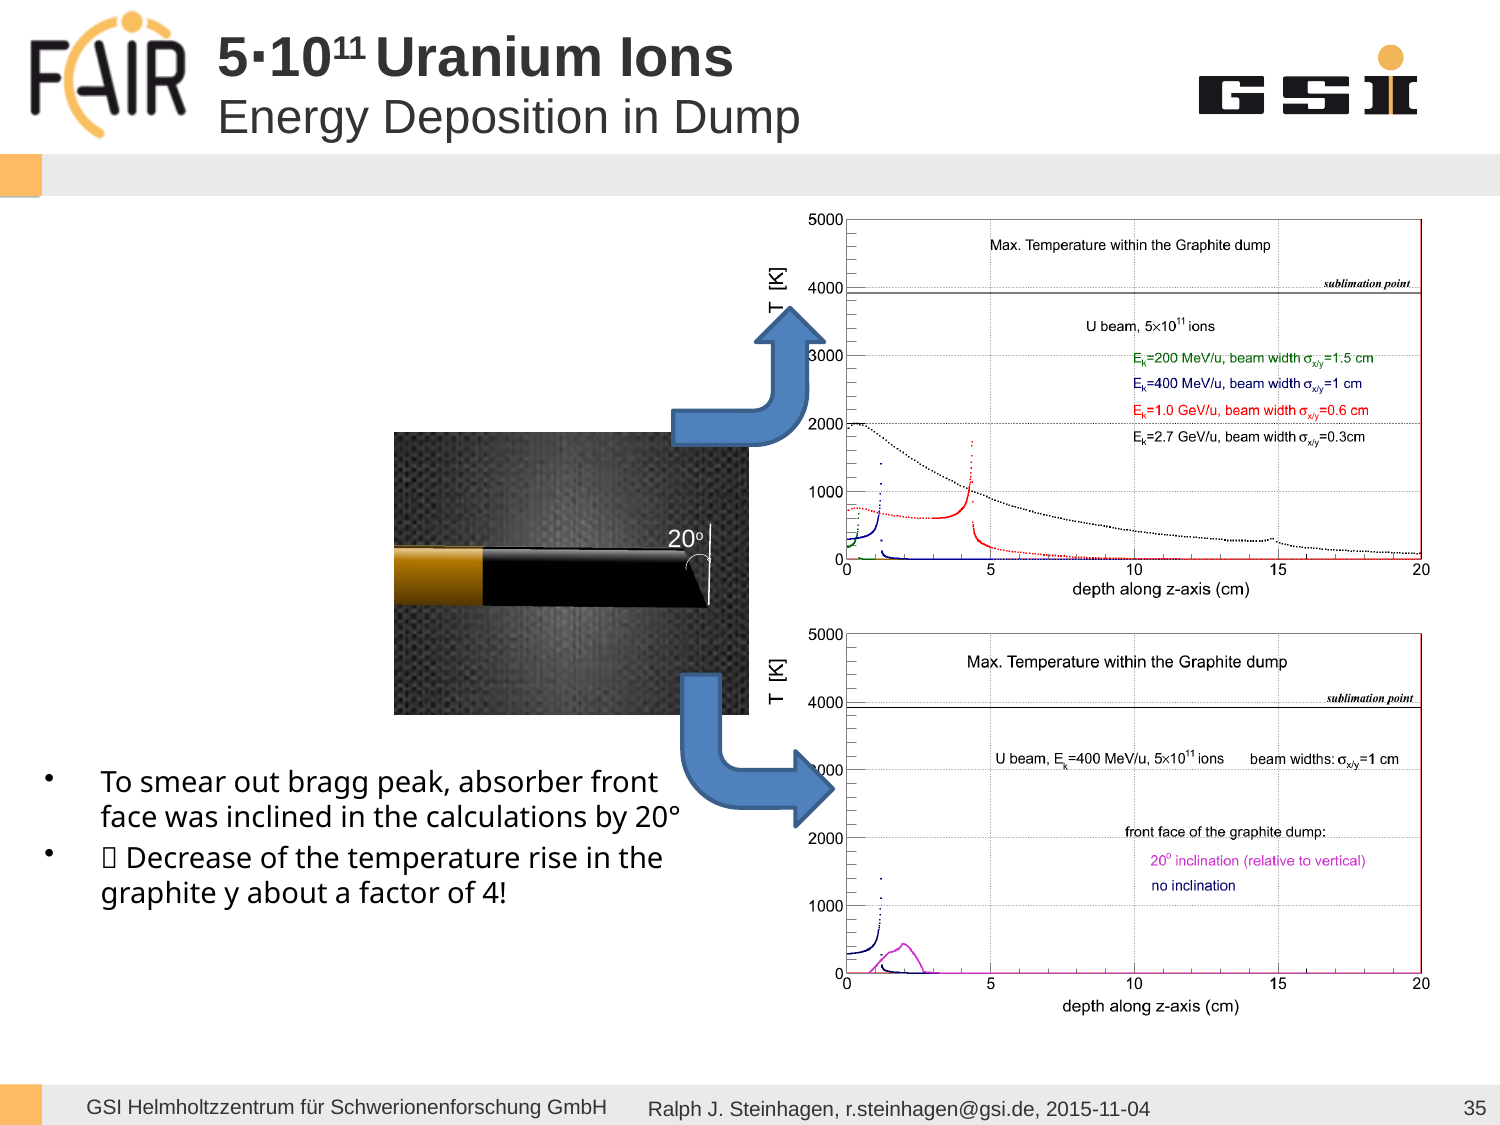

# 5·1011 Uranium Ions Energy Deposition in Dump
To smear out bragg peak, absorber front face was inclined in the calculations by 20°
 Decrease of the temperature rise in the graphite y about a factor of 4!
20o